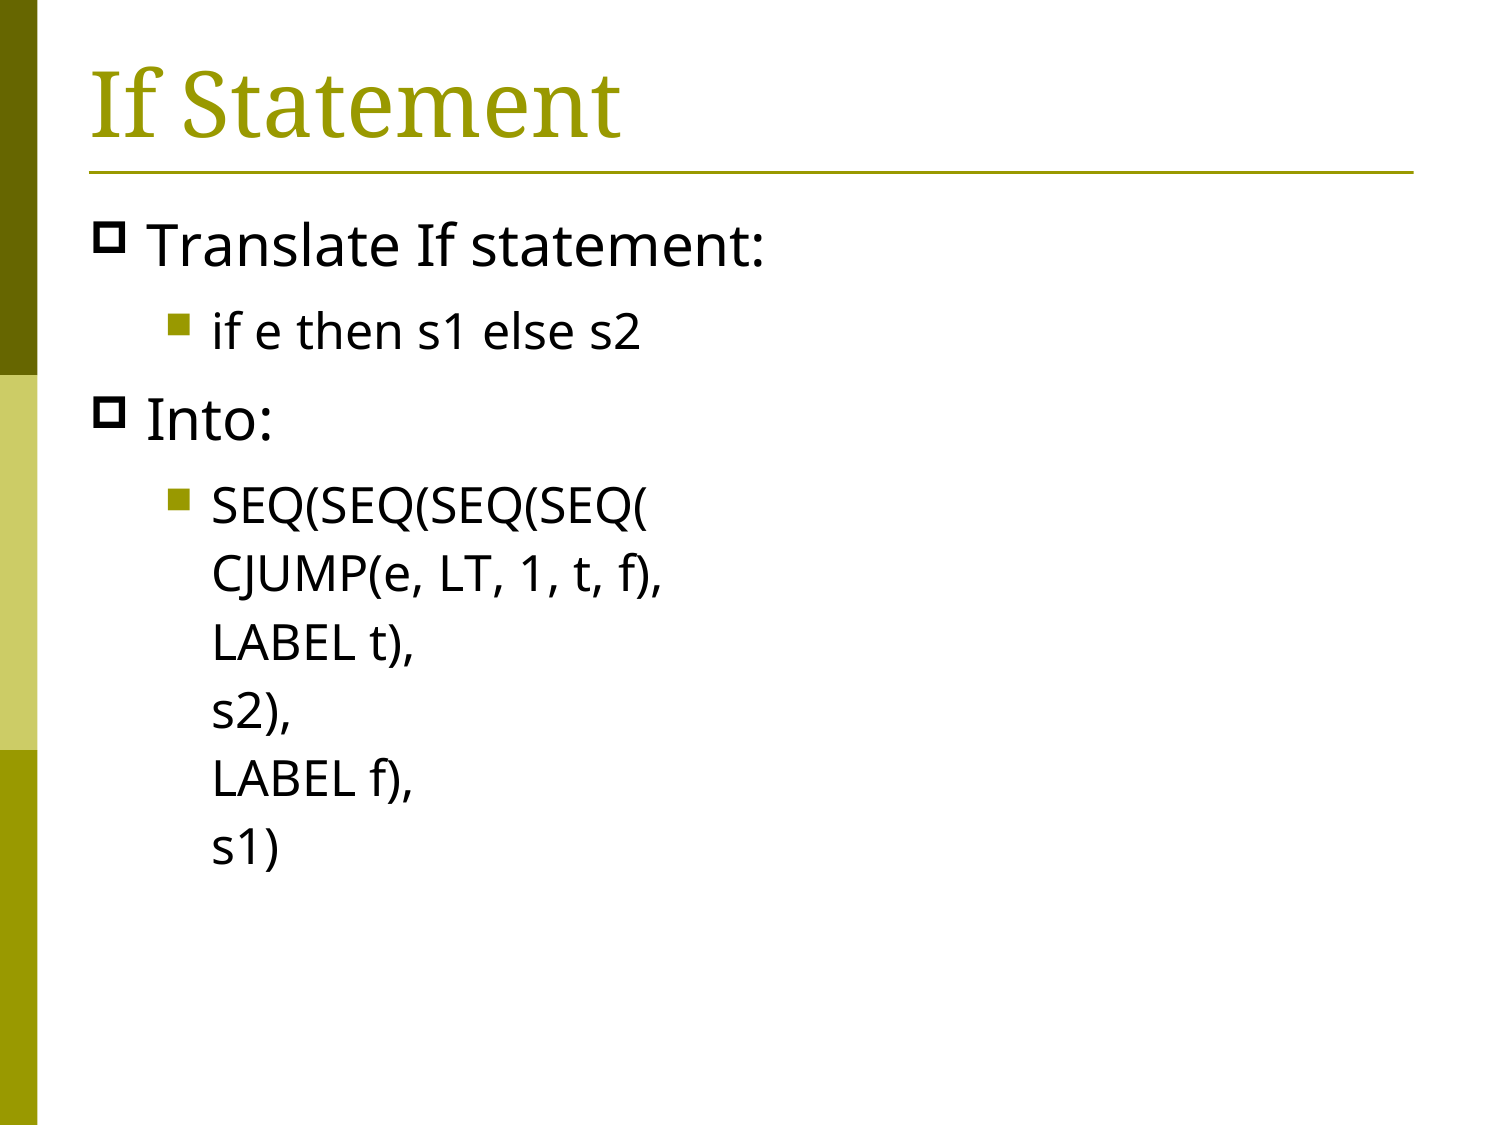

# If Statement
Translate If statement:
if e then s1 else s2
Into:
SEQ(SEQ(SEQ(SEQ(
CJUMP(e, LT, 1, t, f),
LABEL t),
s2),
LABEL f),
s1)